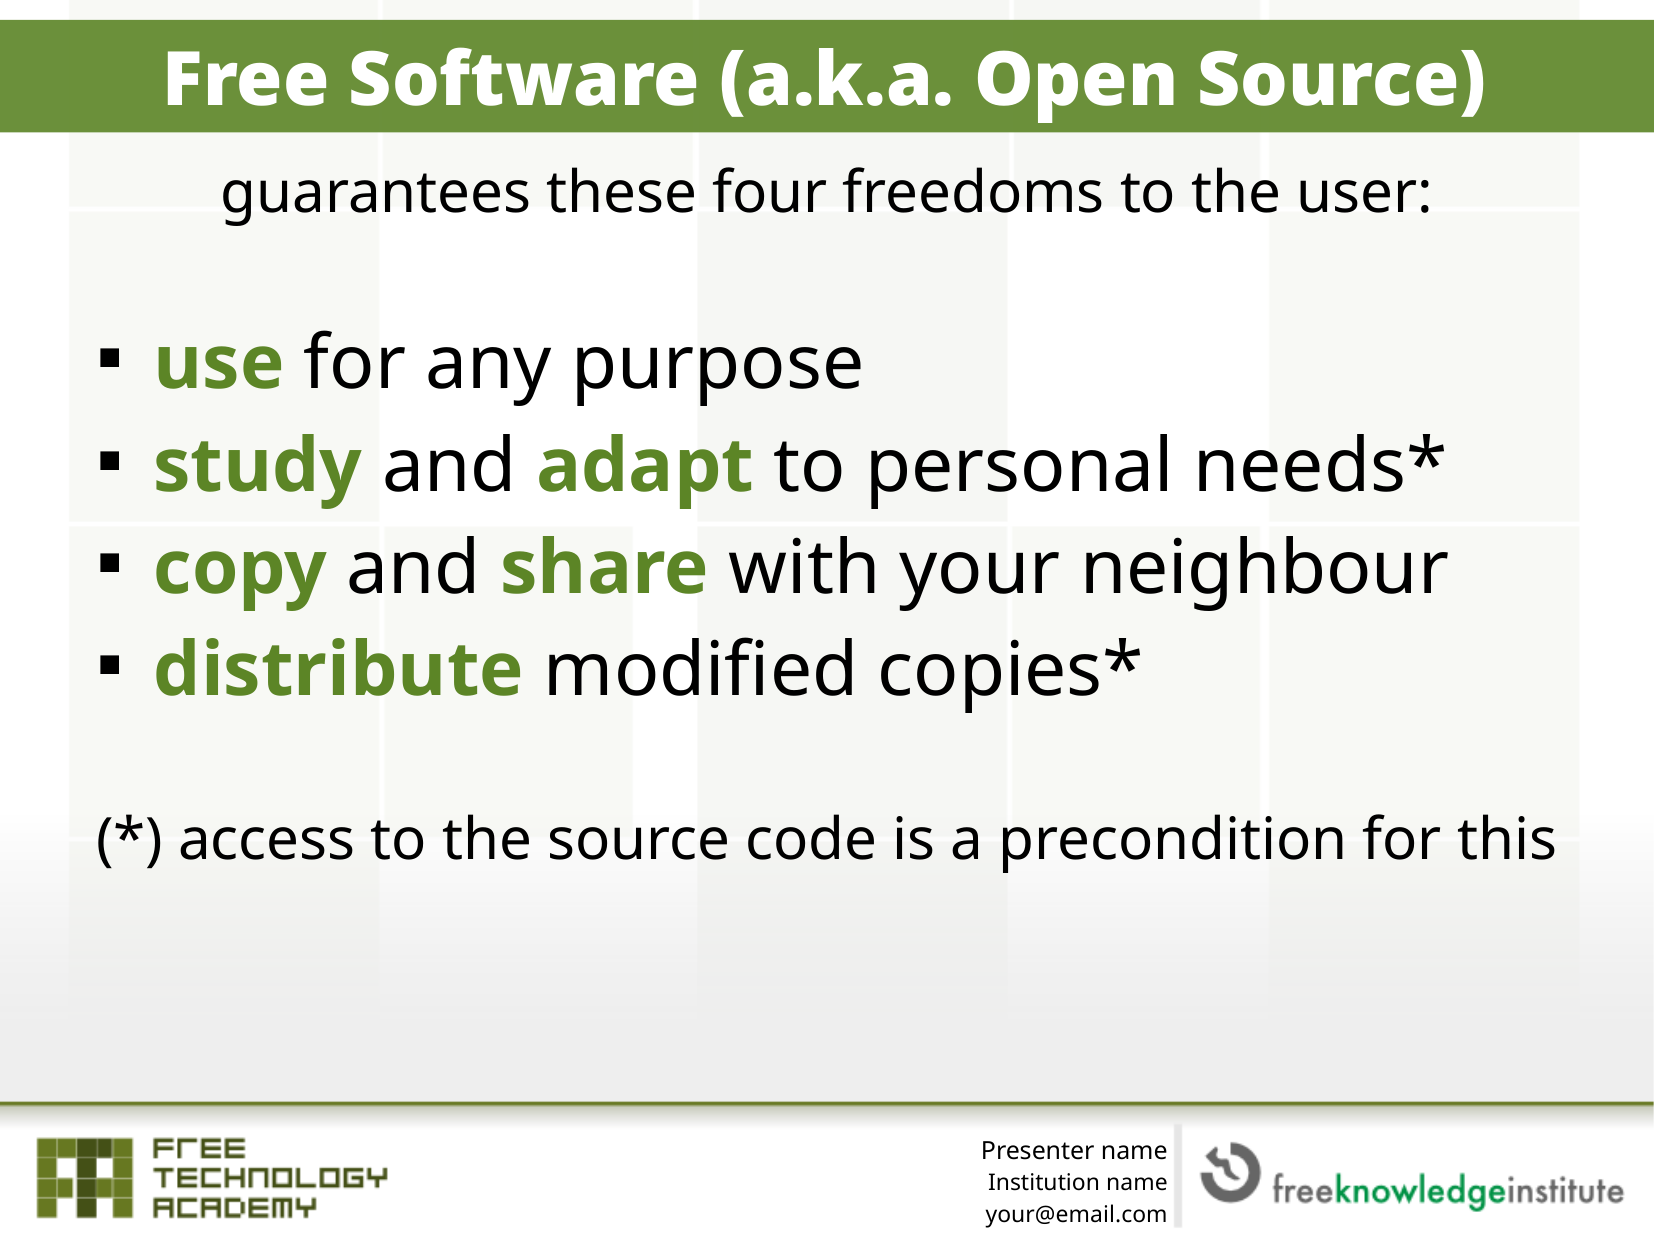

# Free Software (a.k.a. Open Source)
guarantees these four freedoms to the user:
use for any purpose
study and adapt to personal needs*
copy and share with your neighbour
distribute modified copies*
(*) access to the source code is a precondition for this